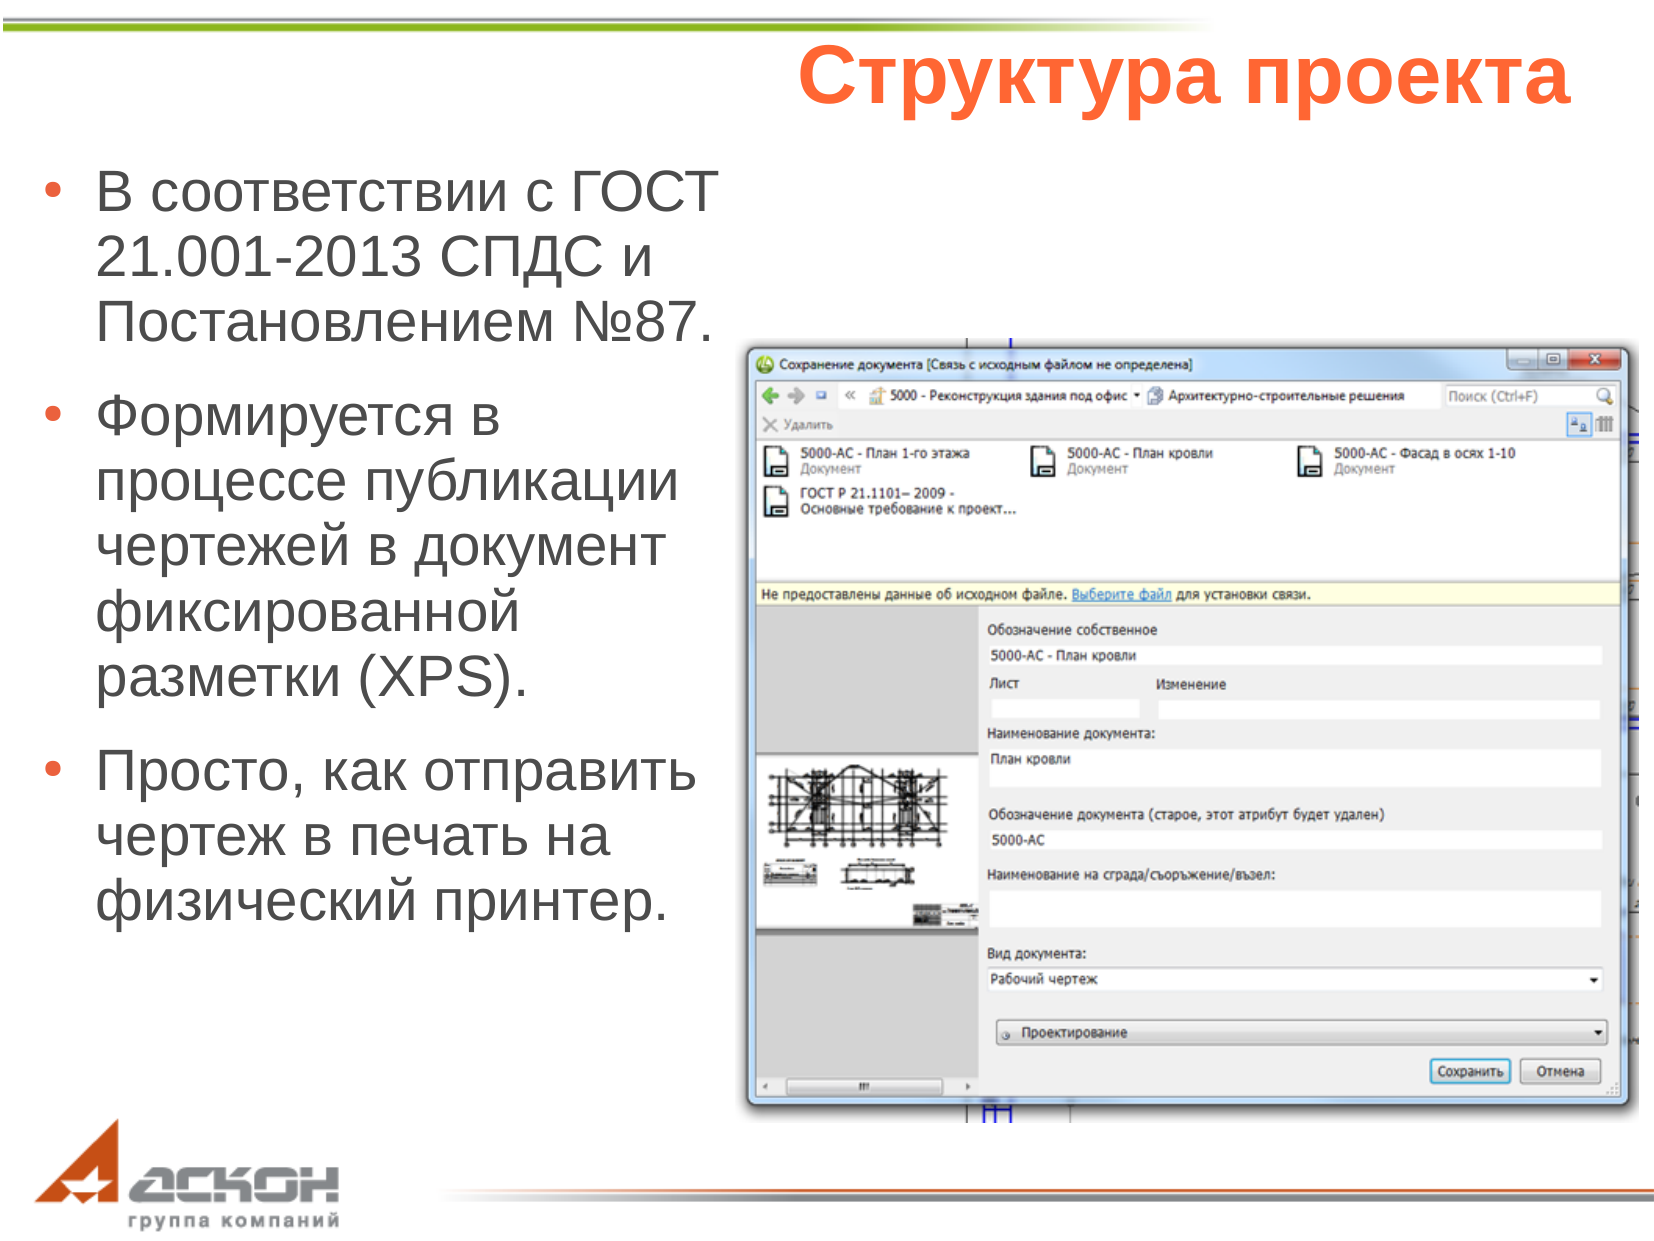

# Структура проекта
В соответствии с ГОСТ 21.001-2013 СПДС и Постановлением №87.
Формируется в процессе публикации чертежей в документ фиксированной разметки (XPS).
Просто, как отправить чертеж в печать на физический принтер.